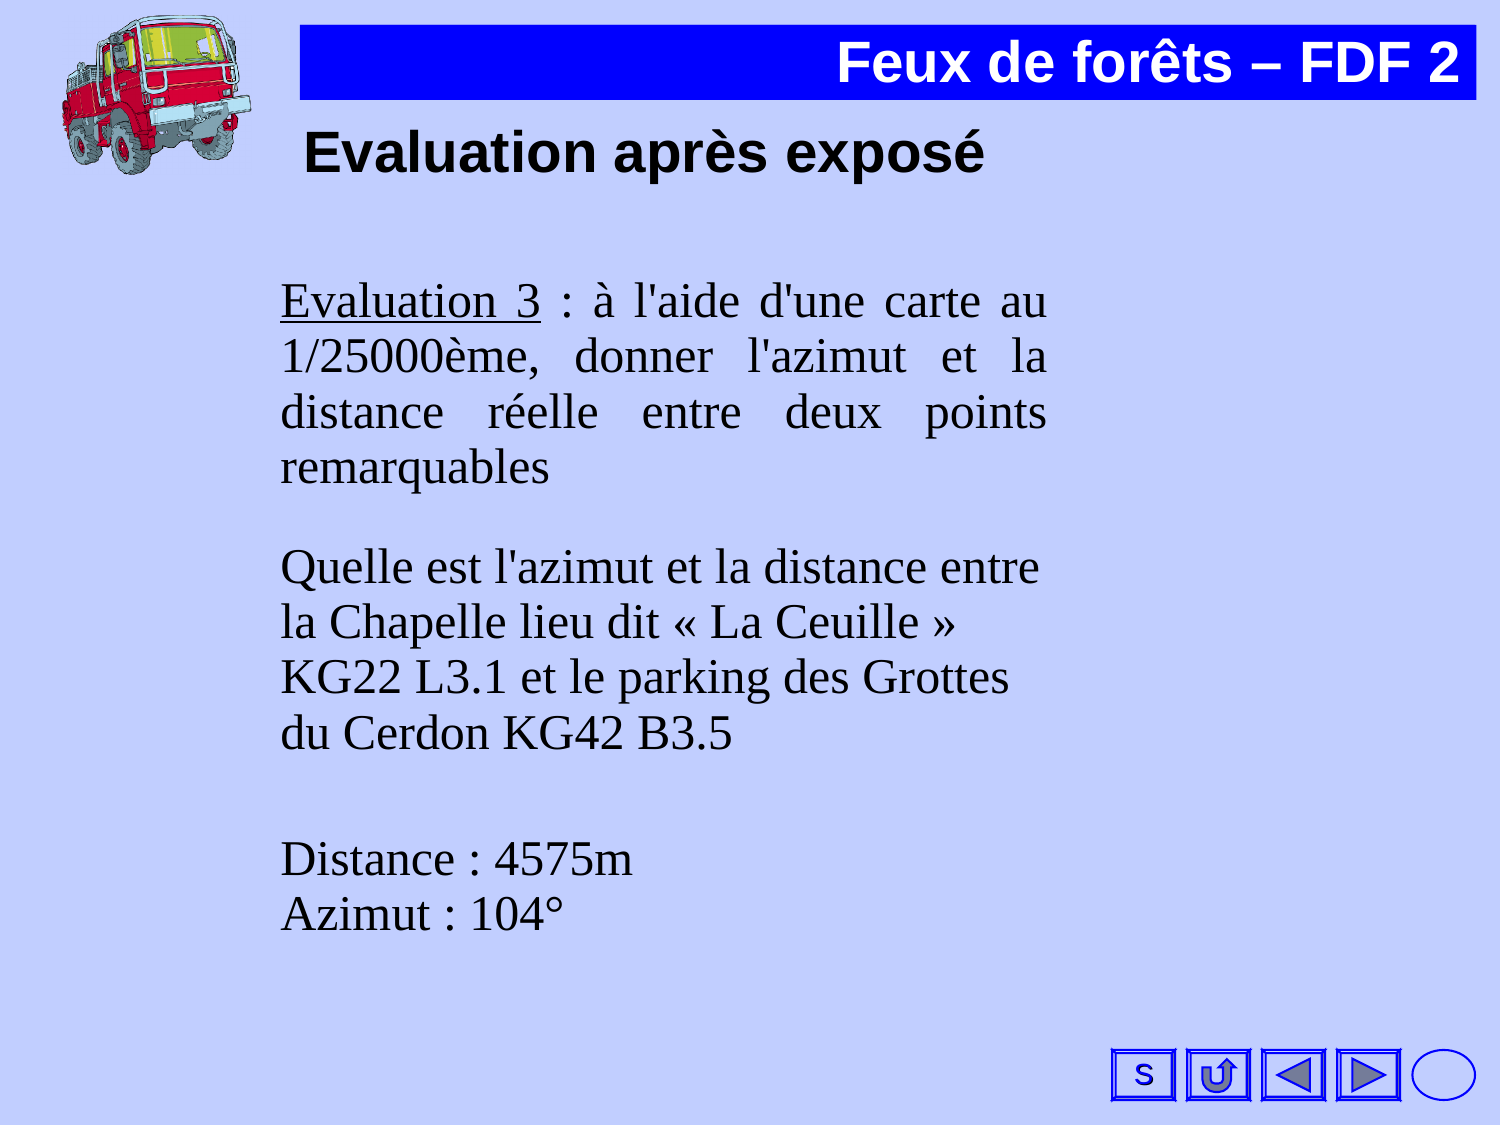

Feux de forêts – FDF 2
Evaluation après exposé
Evaluation 3 : à l'aide d'une carte au 1/25000ème, donner l'azimut et la distance réelle entre deux points remarquables
Quelle est l'azimut et la distance entre la Chapelle lieu dit « La Ceuille »
KG22 L3.1 et le parking des Grottes du Cerdon KG42 B3.5
Distance : 4575m
Azimut : 104°